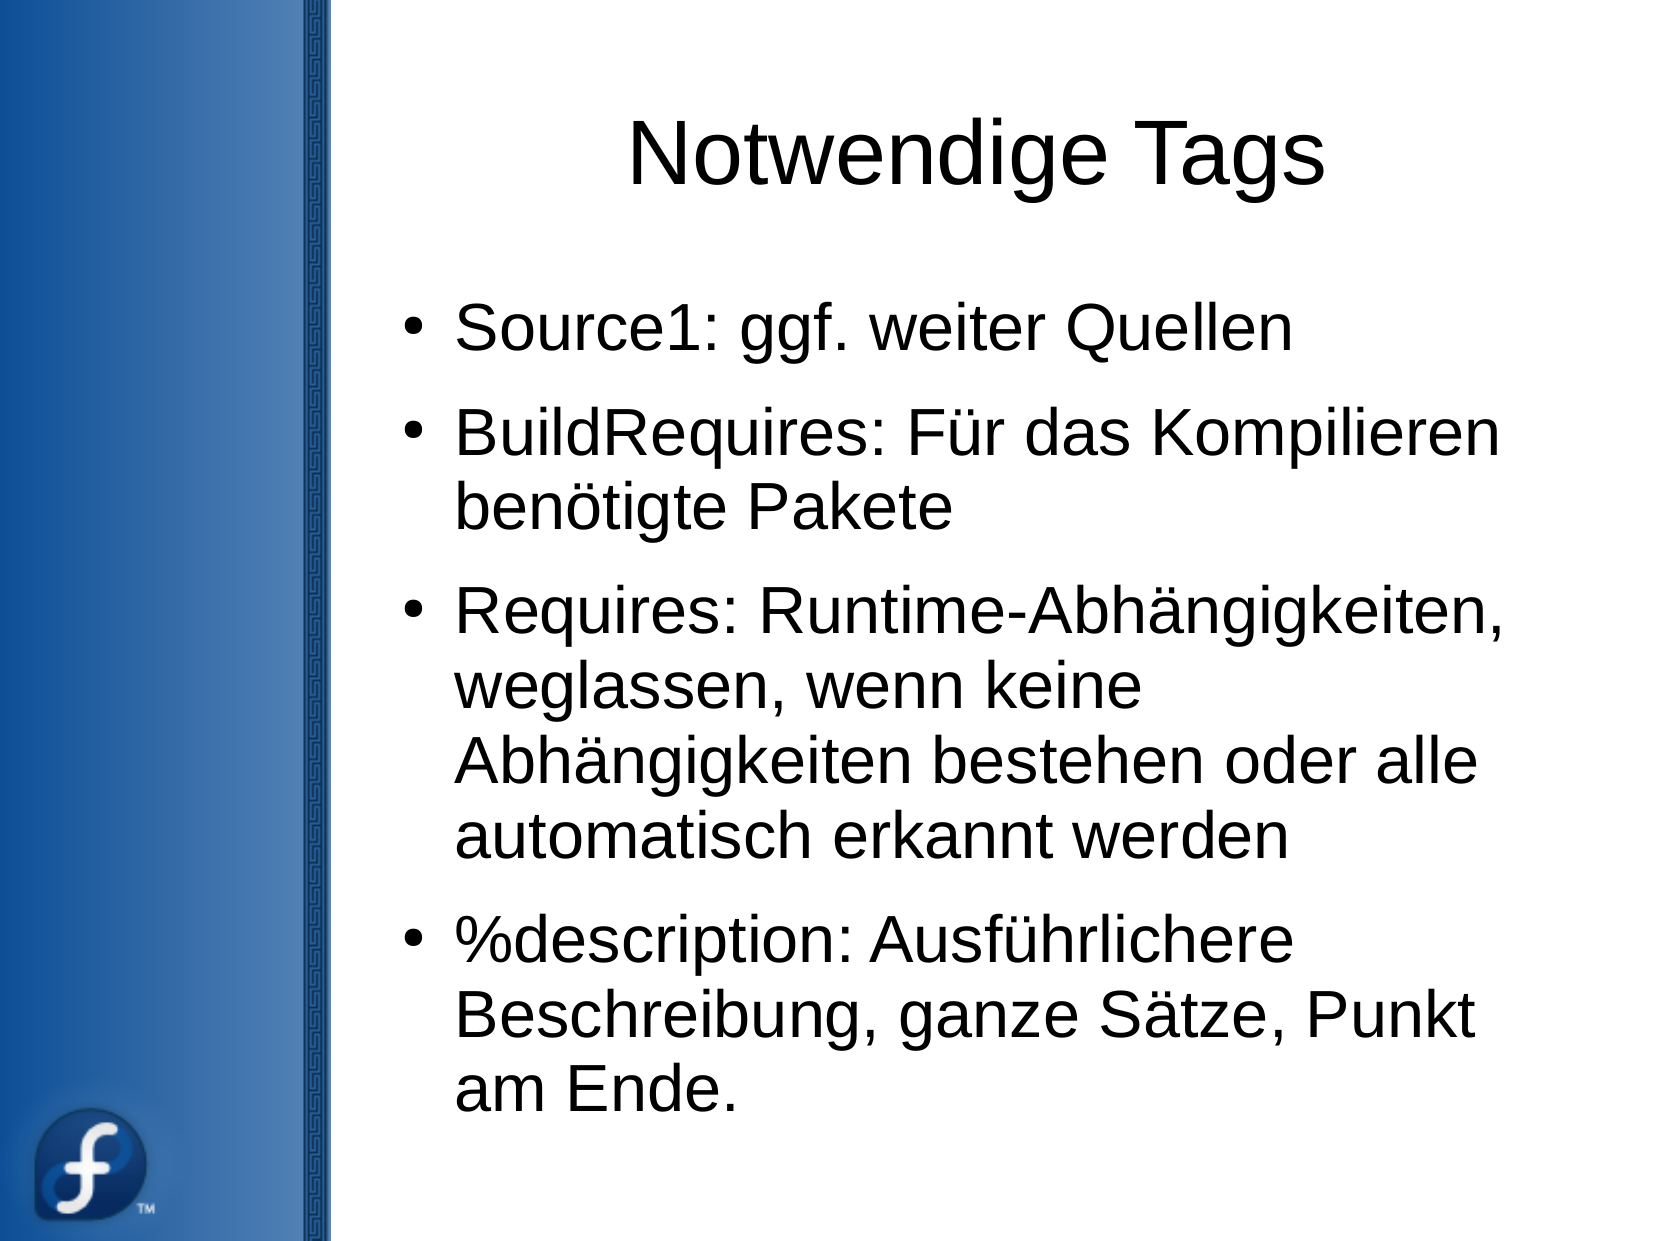

# Notwendige Tags
Source1: ggf. weiter Quellen
BuildRequires: Für das Kompilieren benötigte Pakete
Requires: Runtime-Abhängigkeiten, weglassen, wenn keine Abhängigkeiten bestehen oder alle automatisch erkannt werden
%description: Ausführlichere Beschreibung, ganze Sätze, Punkt am Ende.